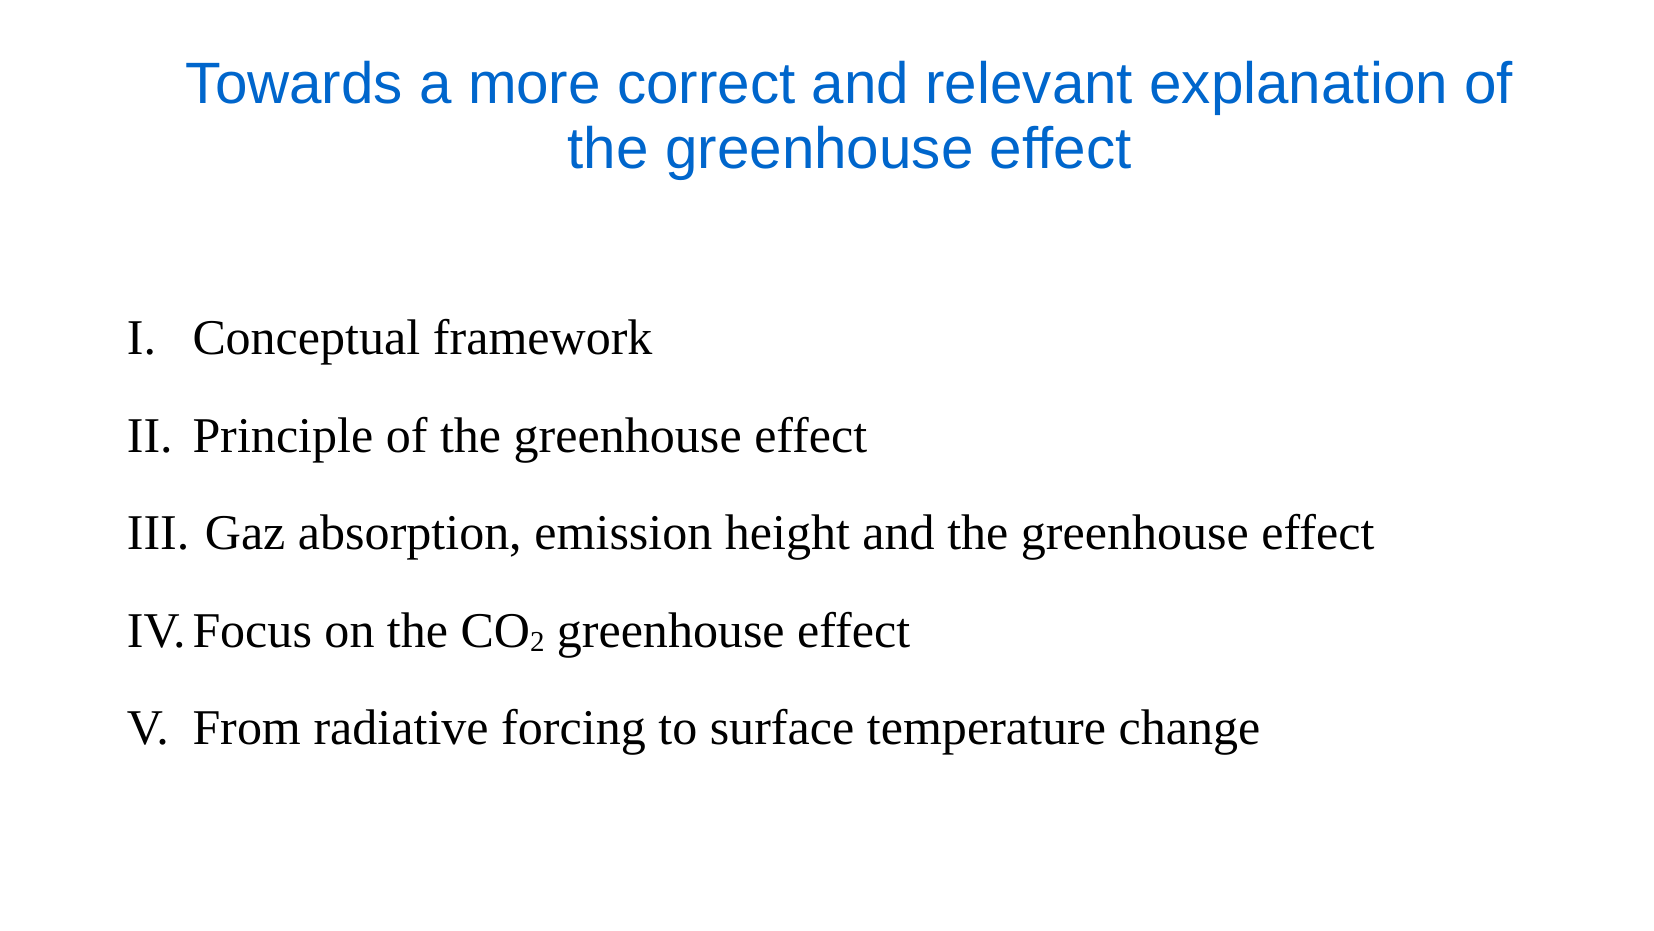

# Towards a more correct and relevant explanation of the greenhouse effect
Conceptual framework
Principle of the greenhouse effect
 Gaz absorption, emission height and the greenhouse effect
Focus on the CO2 greenhouse effect
From radiative forcing to surface temperature change